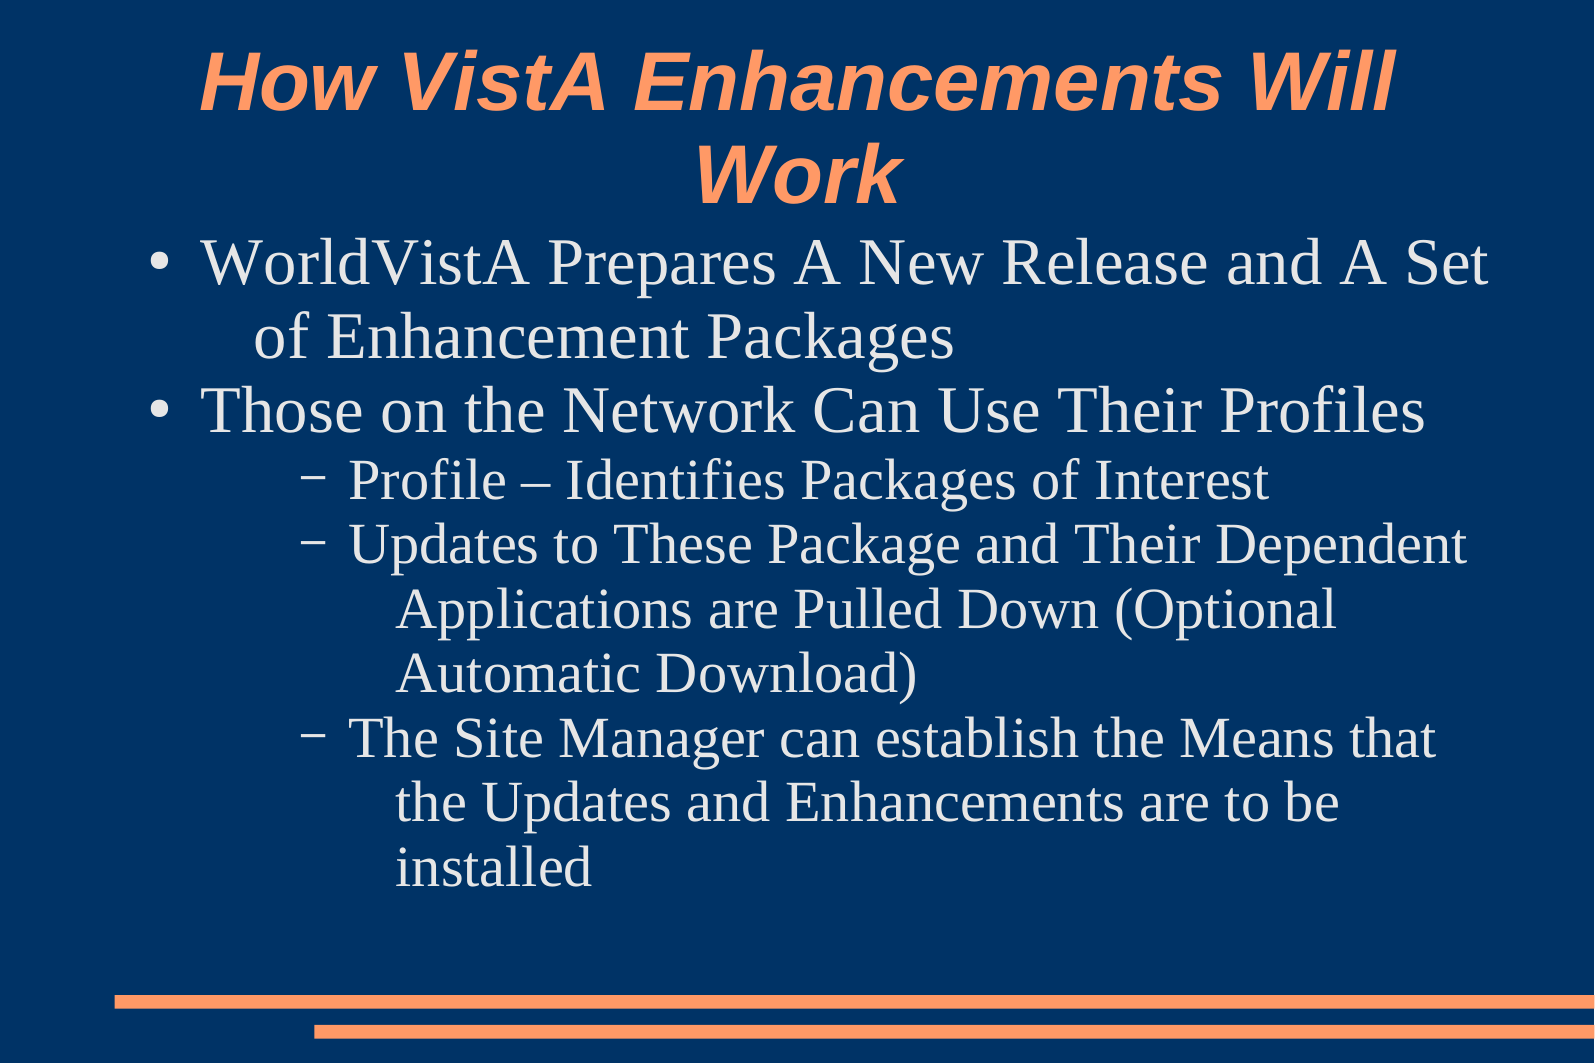

# How VistA Enhancements Will Work
WorldVistA Prepares A New Release and A Set of Enhancement Packages
Those on the Network Can Use Their Profiles
Profile – Identifies Packages of Interest
Updates to These Package and Their Dependent Applications are Pulled Down (Optional Automatic Download)
The Site Manager can establish the Means that the Updates and Enhancements are to be installed